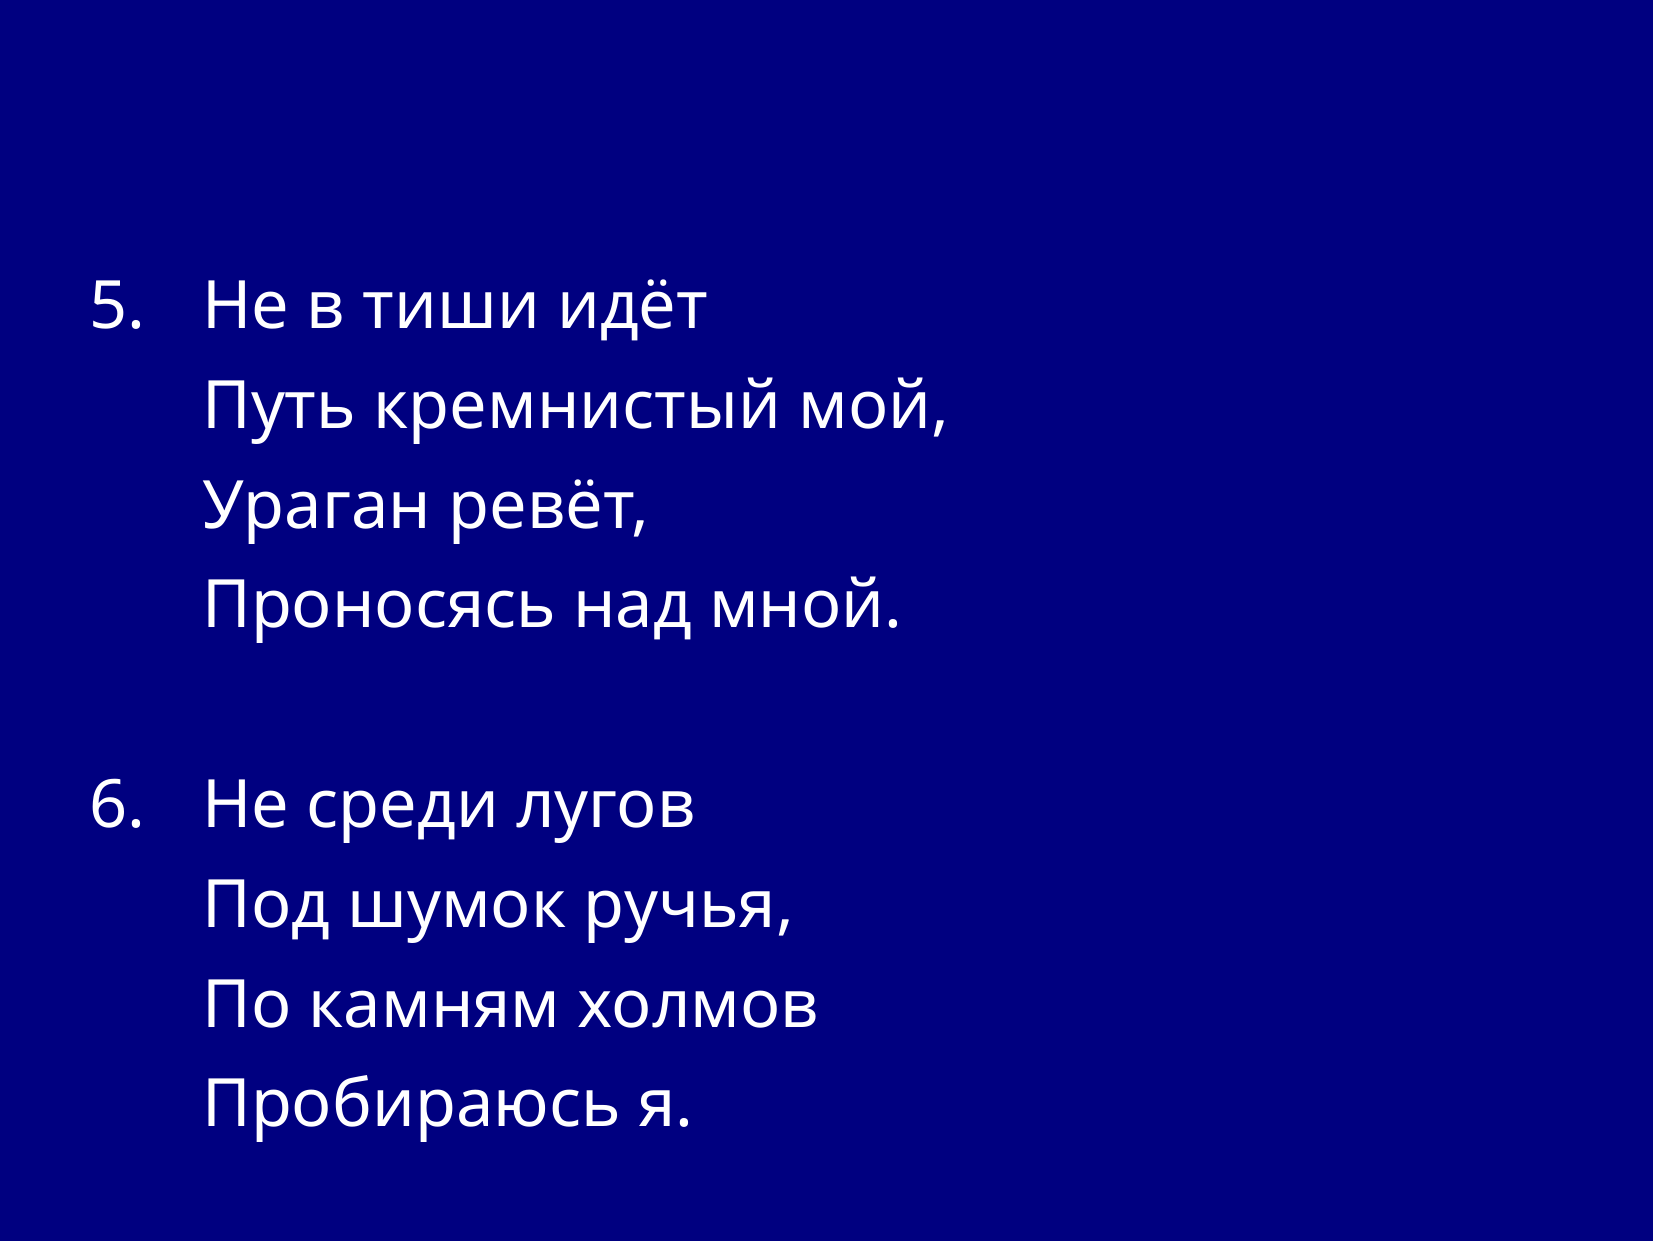

5.	Не в тиши идёт
	Путь кремнистый мой,
	Ураган ревёт,
	Проносясь над мной.
6.	Не среди лугов
	Под шумок ручья,
	По камням холмов
	Пробираюсь я.